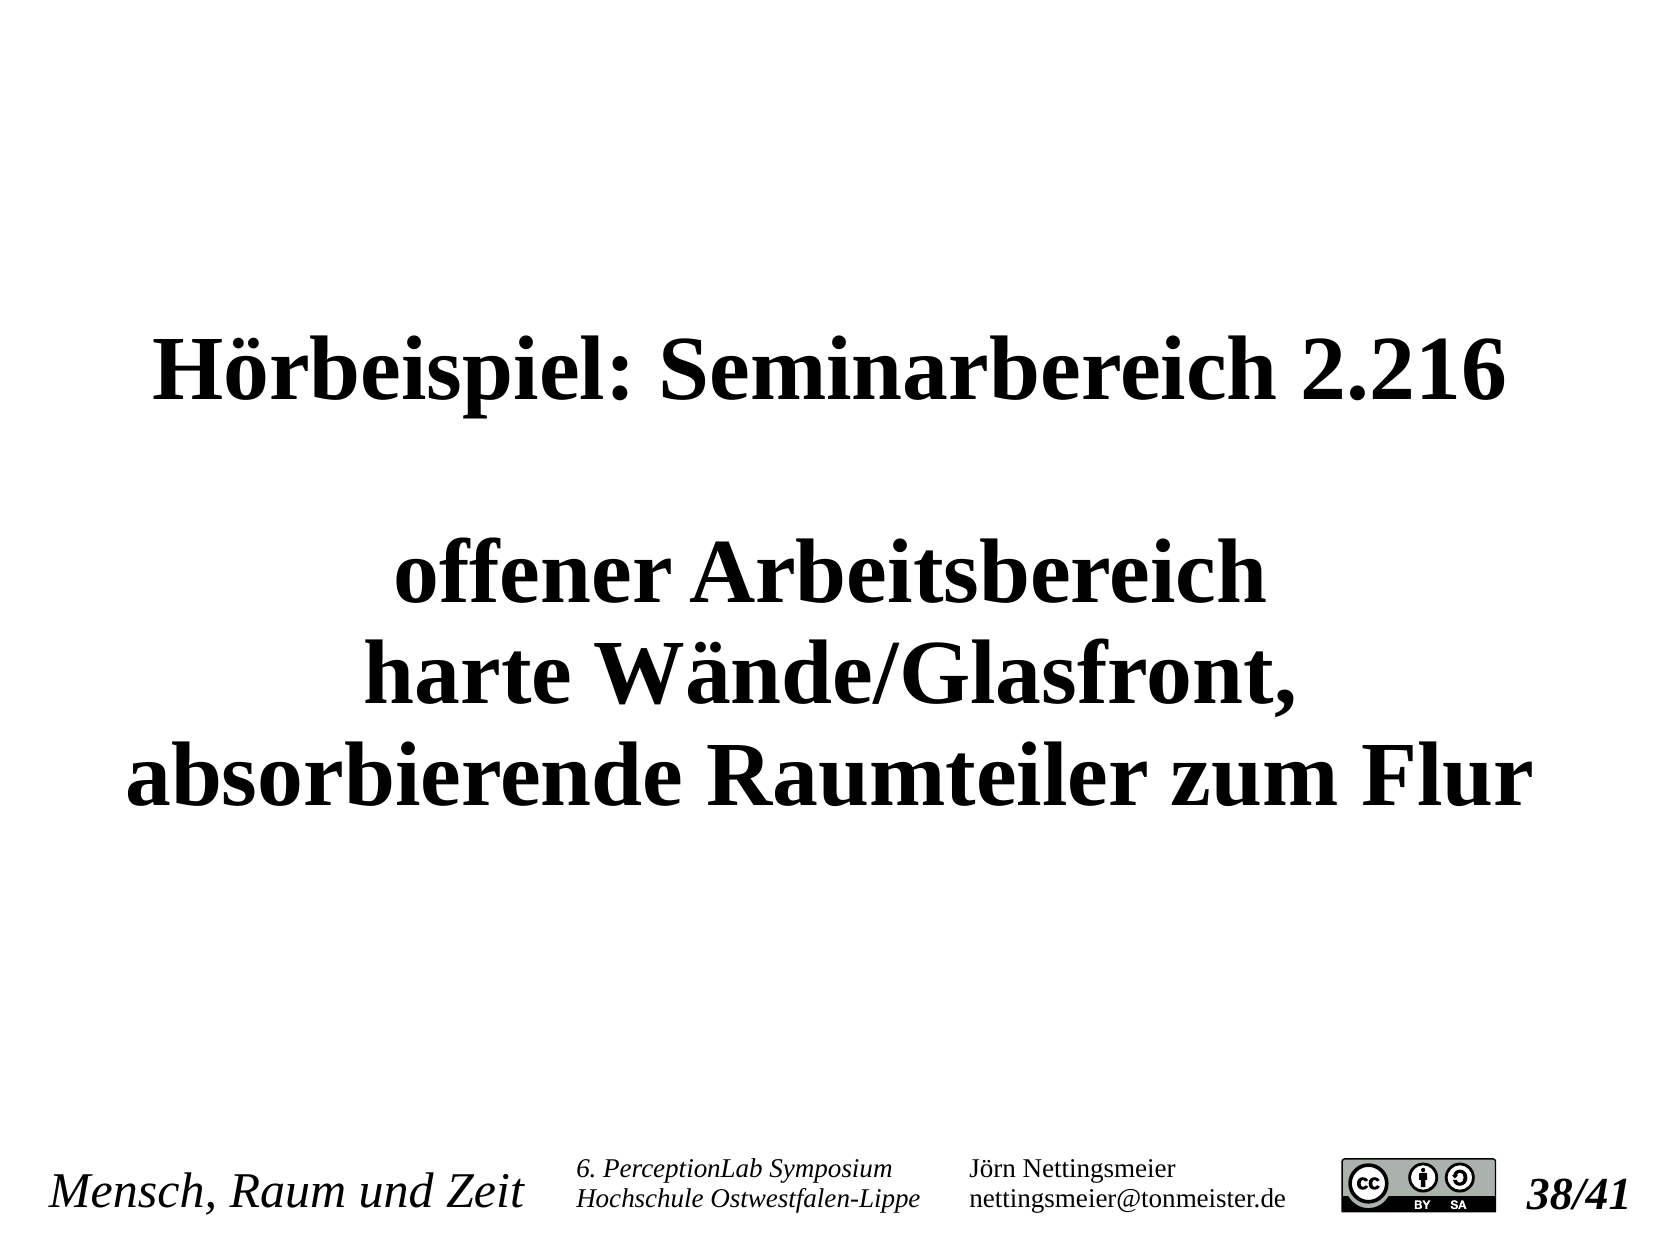

# Hörbeispiel: Seminarbereich 2.216 offener Arbeitsbereich harte Wände/Glasfront, absorbierende Raumteiler zum Flur